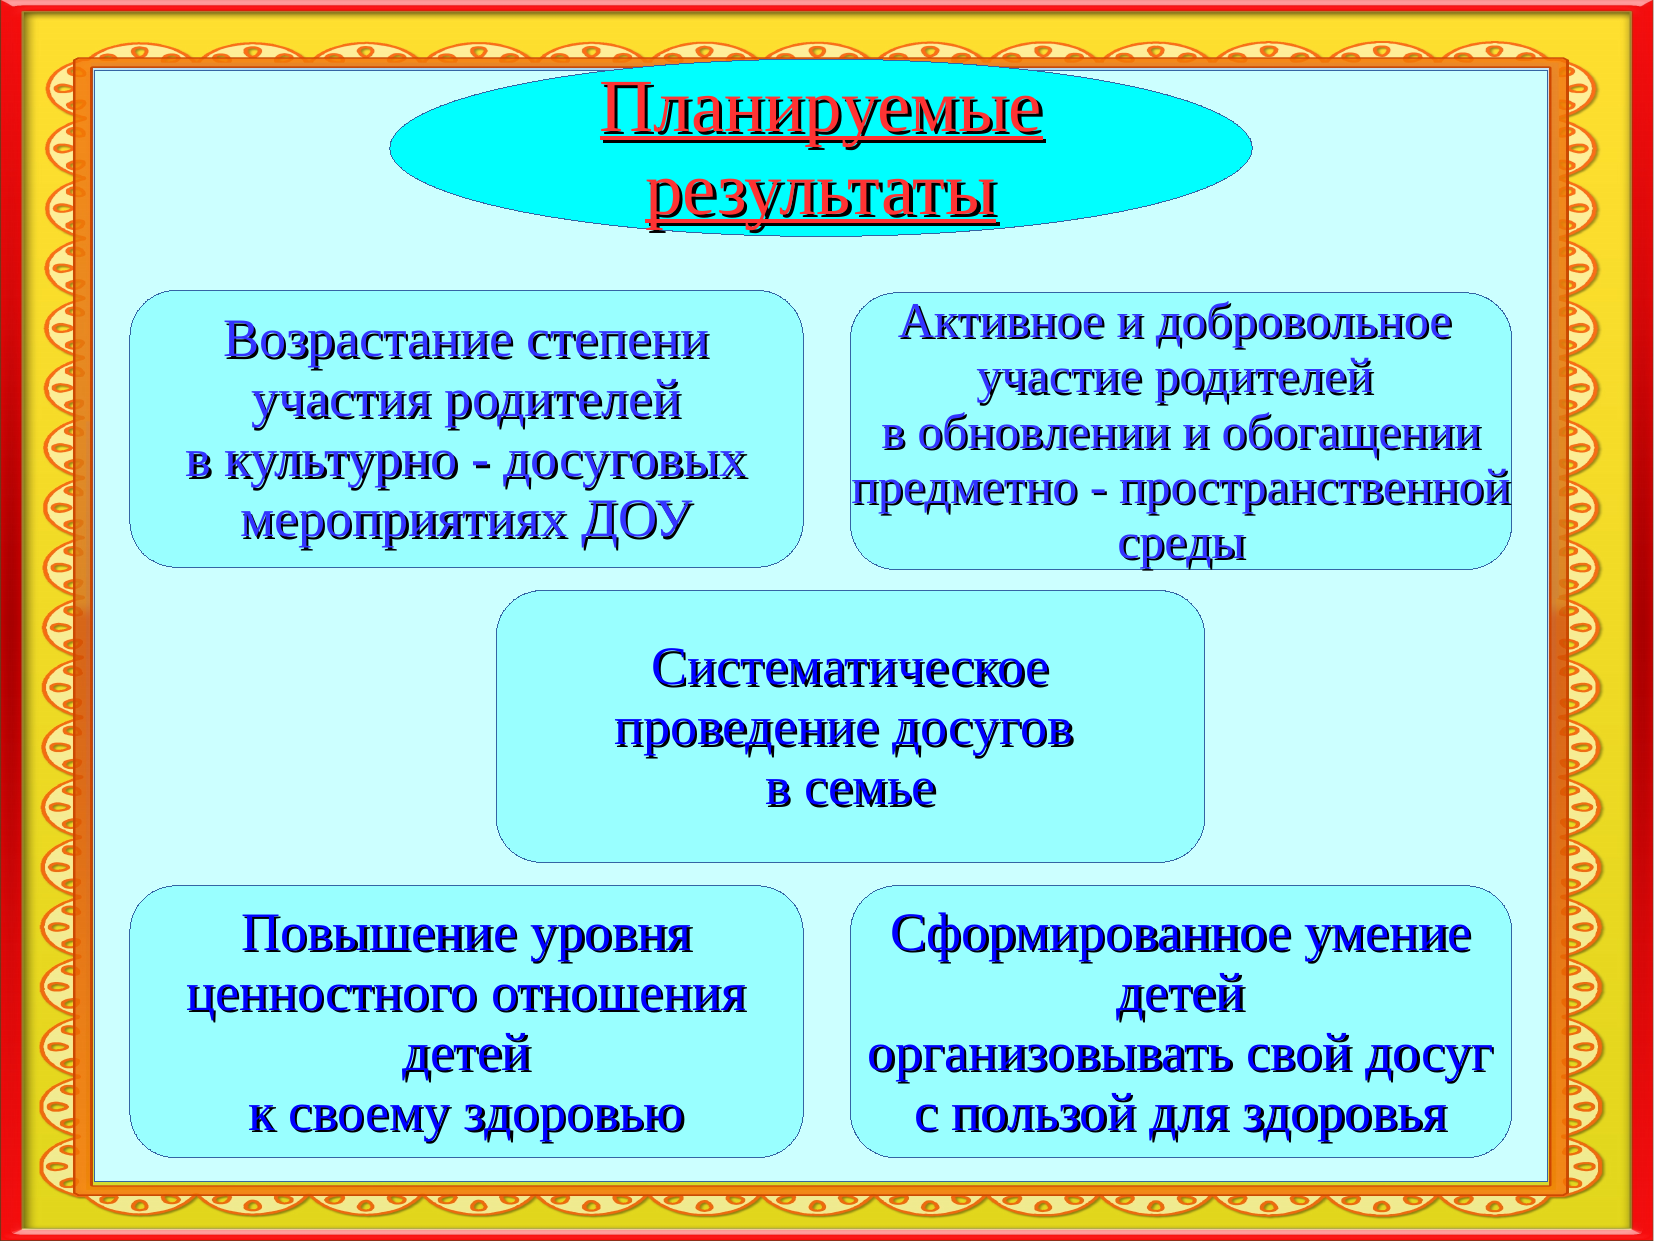

#
Планируемые
результаты
Возрастание степени
участия родителей
в культурно - досуговых
мероприятиях ДОУ
Активное и добровольное
участие родителей
в обновлении и обогащении
предметно - пространственной
среды
Систематическое
проведение досугов
в семье
Повышение уровня
ценностного отношения
детей
к своему здоровью
Сформированное умение
детей
организовывать свой досуг
с пользой для здоровья